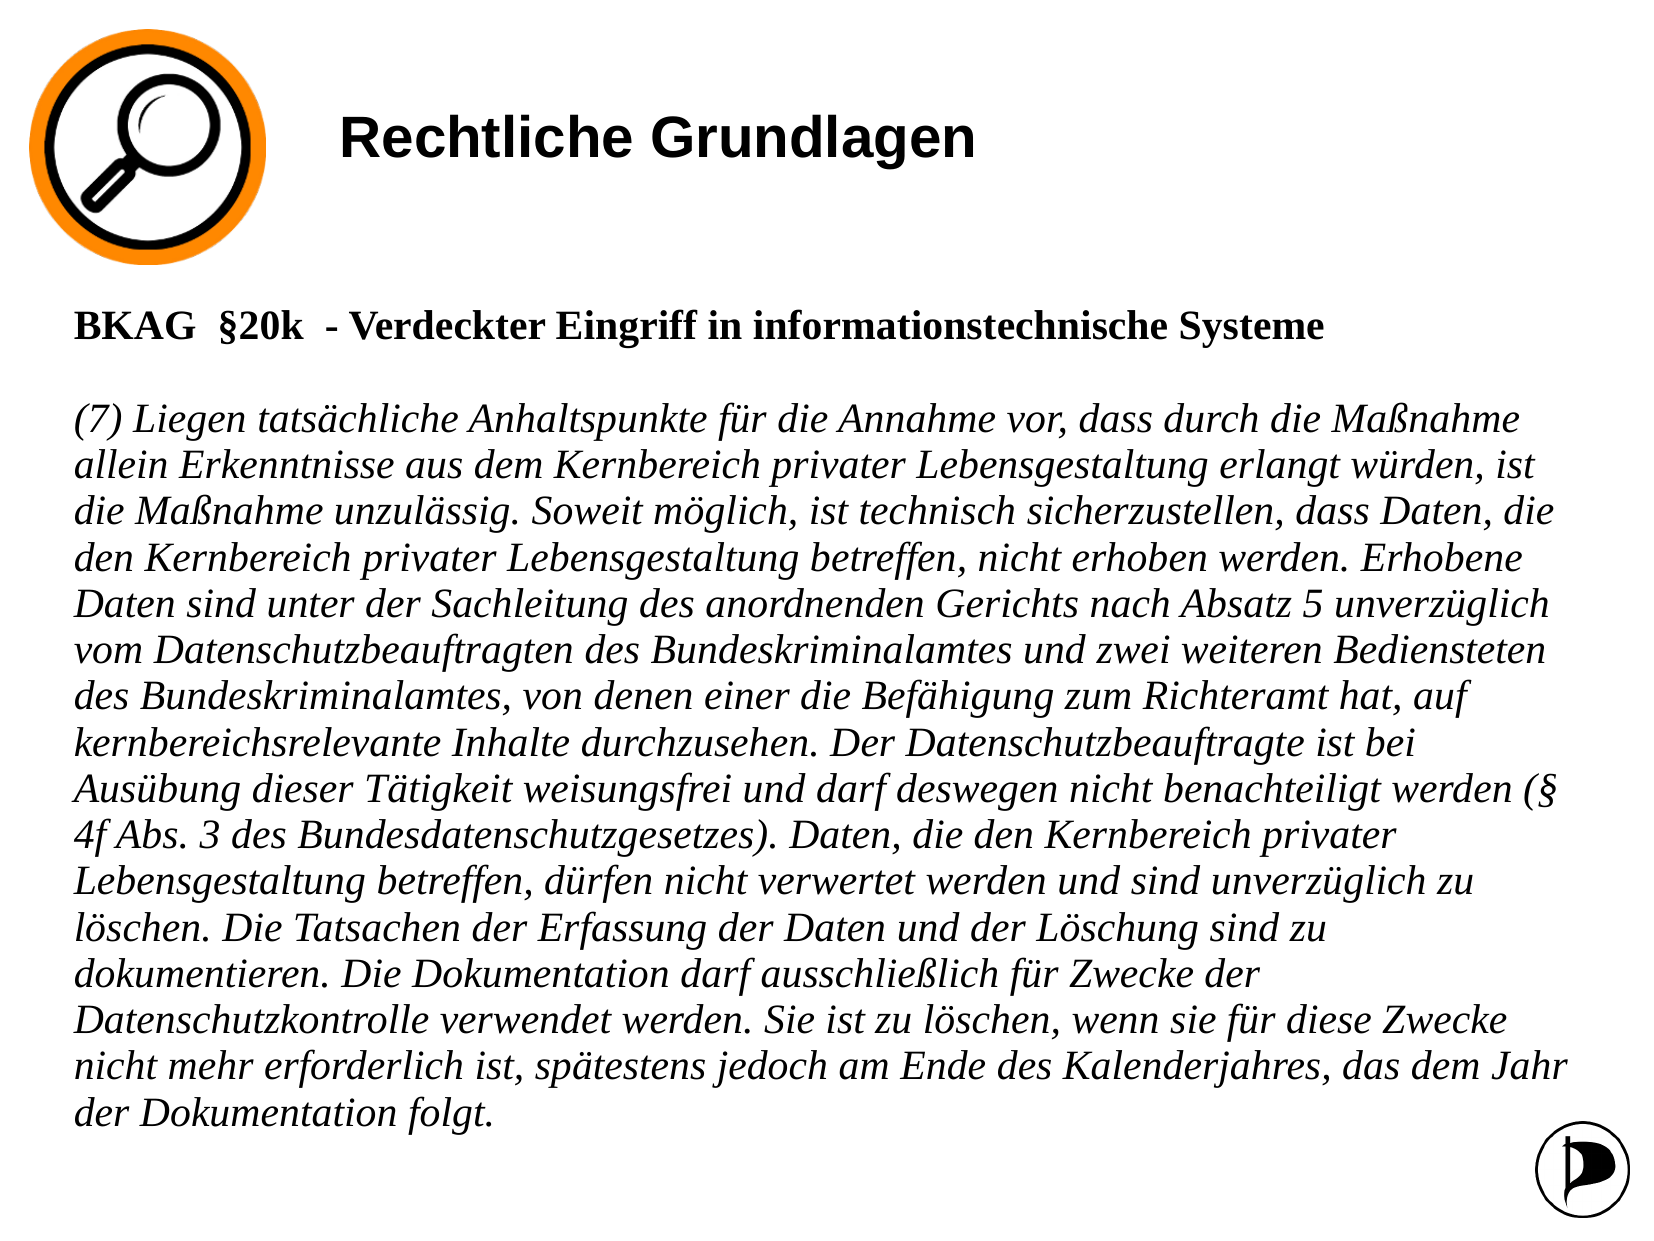

Rechtliche Grundlagen
BKAG §20k - Verdeckter Eingriff in informationstechnische Systeme
(7) Liegen tatsächliche Anhaltspunkte für die Annahme vor, dass durch die Maßnahme allein Erkenntnisse aus dem Kernbereich privater Lebensgestaltung erlangt würden, ist die Maßnahme unzulässig. Soweit möglich, ist technisch sicherzustellen, dass Daten, die den Kernbereich privater Lebensgestaltung betreffen, nicht erhoben werden. Erhobene Daten sind unter der Sachleitung des anordnenden Gerichts nach Absatz 5 unverzüglich vom Datenschutzbeauftragten des Bundeskriminalamtes und zwei weiteren Bediensteten des Bundeskriminalamtes, von denen einer die Befähigung zum Richteramt hat, auf kernbereichsrelevante Inhalte durchzusehen. Der Datenschutzbeauftragte ist bei Ausübung dieser Tätigkeit weisungsfrei und darf deswegen nicht benachteiligt werden (§ 4f Abs. 3 des Bundesdatenschutzgesetzes). Daten, die den Kernbereich privater Lebensgestaltung betreffen, dürfen nicht verwertet werden und sind unverzüglich zu löschen. Die Tatsachen der Erfassung der Daten und der Löschung sind zu dokumentieren. Die Dokumentation darf ausschließlich für Zwecke der Datenschutzkontrolle verwendet werden. Sie ist zu löschen, wenn sie für diese Zwecke nicht mehr erforderlich ist, spätestens jedoch am Ende des Kalenderjahres, das dem Jahr der Dokumentation folgt.